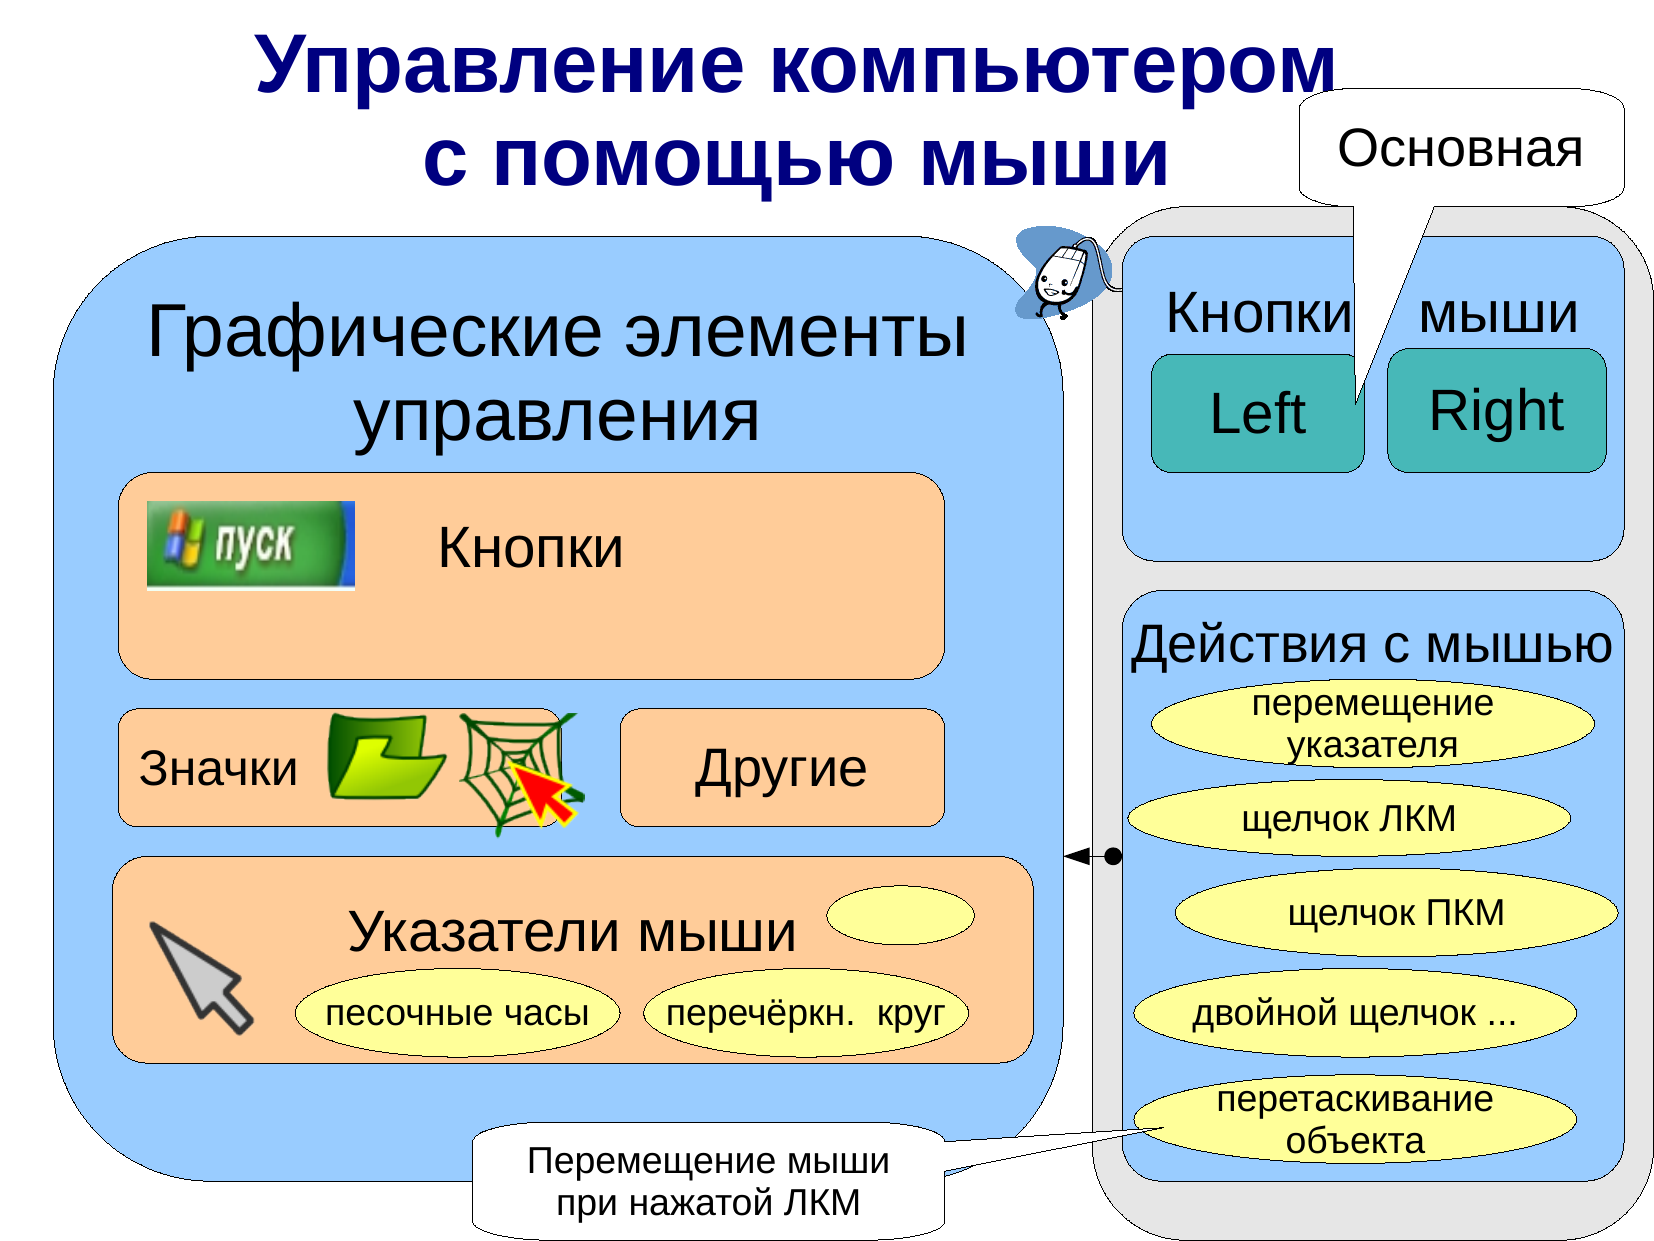

Управление компьютером
с помощью мыши
Основная
Графические элементы
управления
Кнопки мыши
Right
Left
Кнопки
Действия с мышью
перемещение
указателя
Значки
Другие
щелчок ЛКМ
Указатели мыши
щелчок ПКМ
песочные часы
перечёркн. круг
двойной щелчок ...
перетаскивание
объекта
Перемещение мыши
при нажатой ЛКМ